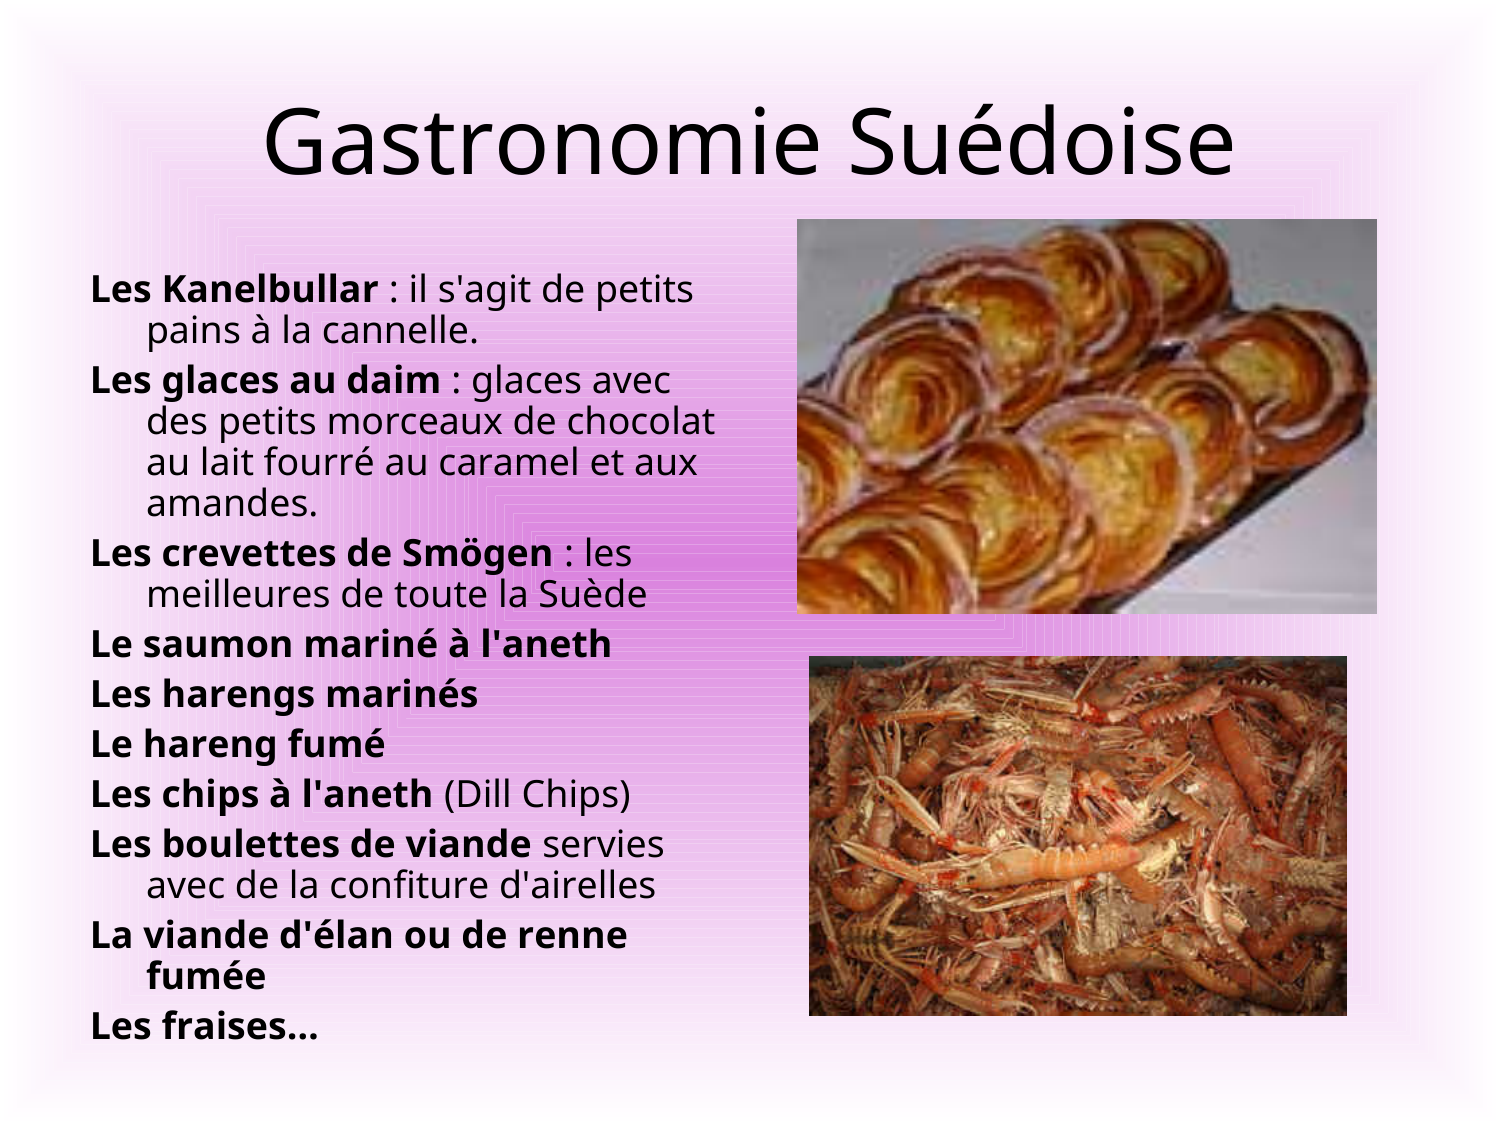

# Gastronomie Suédoise
Les Kanelbullar : il s'agit de petits pains à la cannelle.
Les glaces au daim : glaces avec des petits morceaux de chocolat au lait fourré au caramel et aux amandes.
Les crevettes de Smögen : les meilleures de toute la Suède
Le saumon mariné à l'aneth
Les harengs marinés
Le hareng fumé
Les chips à l'aneth (Dill Chips)
Les boulettes de viande servies avec de la confiture d'airelles
La viande d'élan ou de renne fumée
Les fraises…